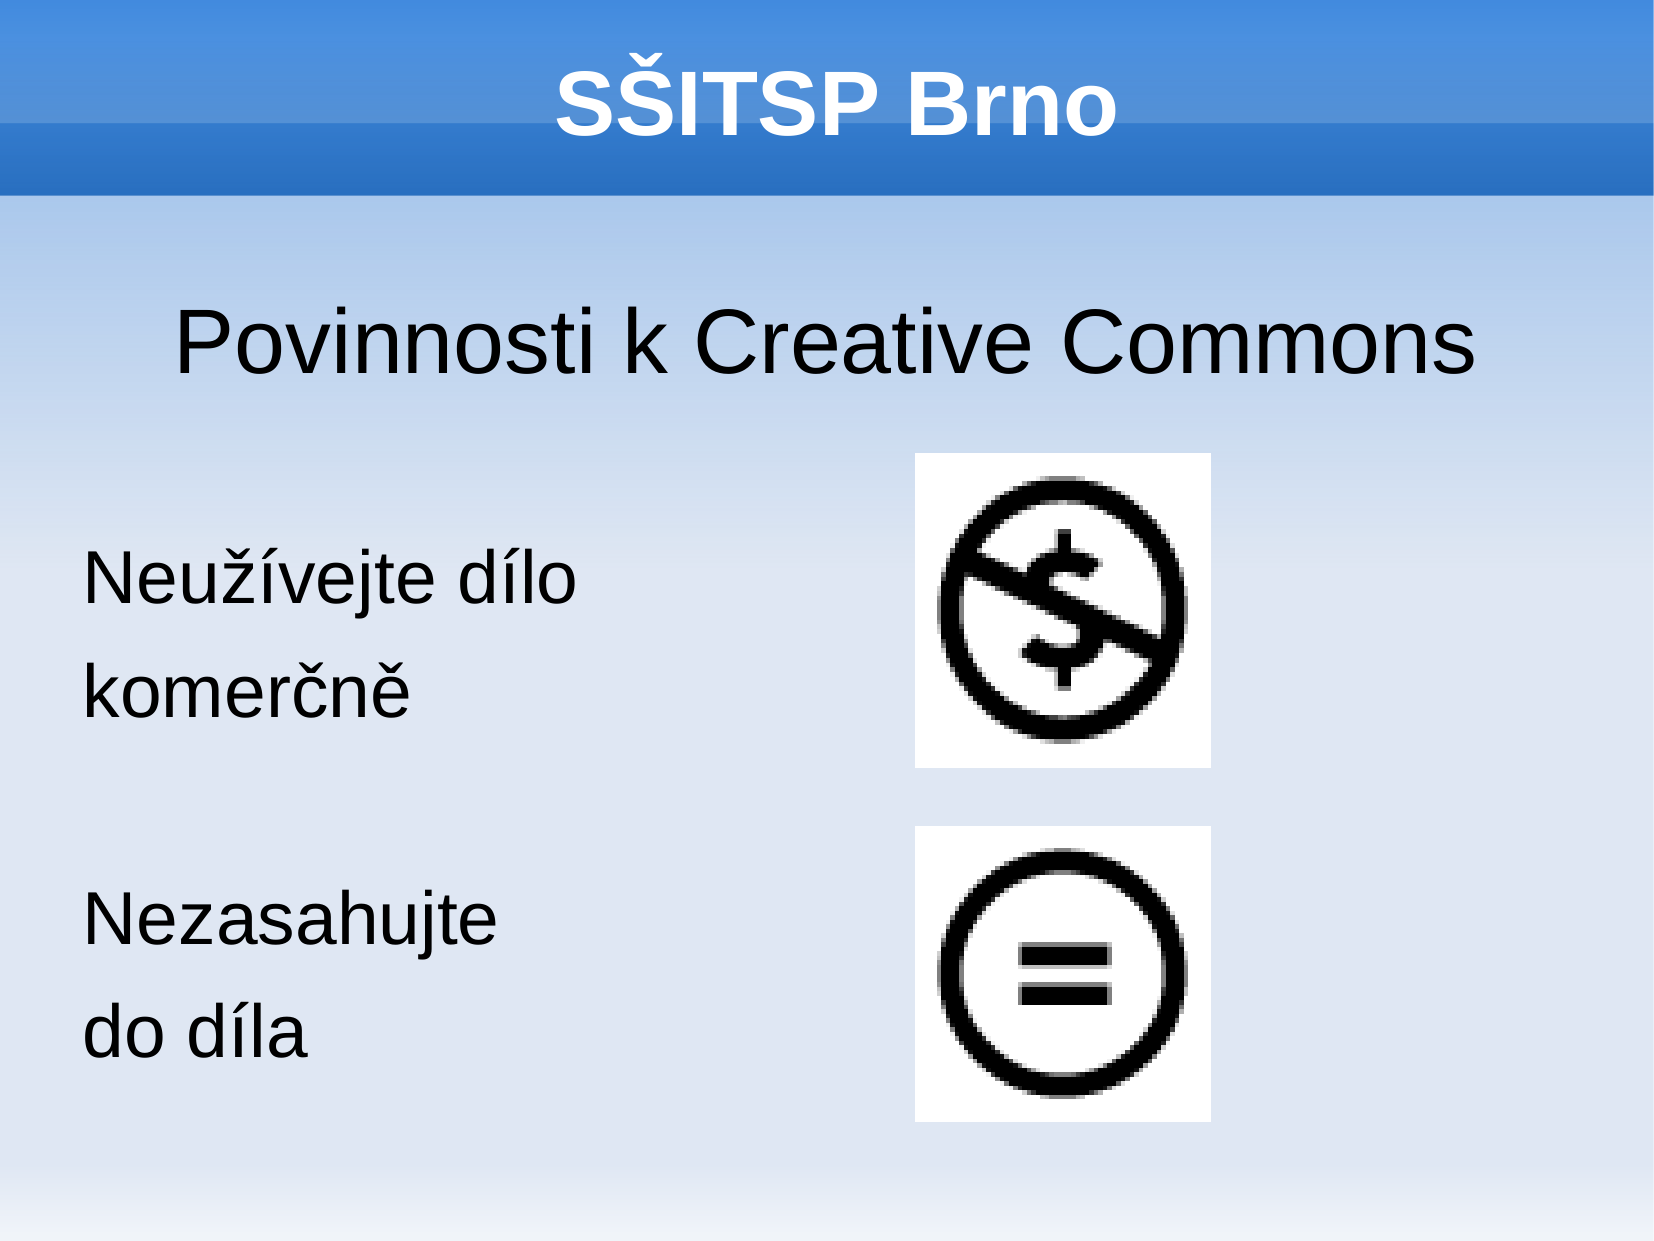

# SŠITSP Brno
Povinnosti k Creative Commons
Neužívejte dílo
komerčně
Nezasahujte
do díla